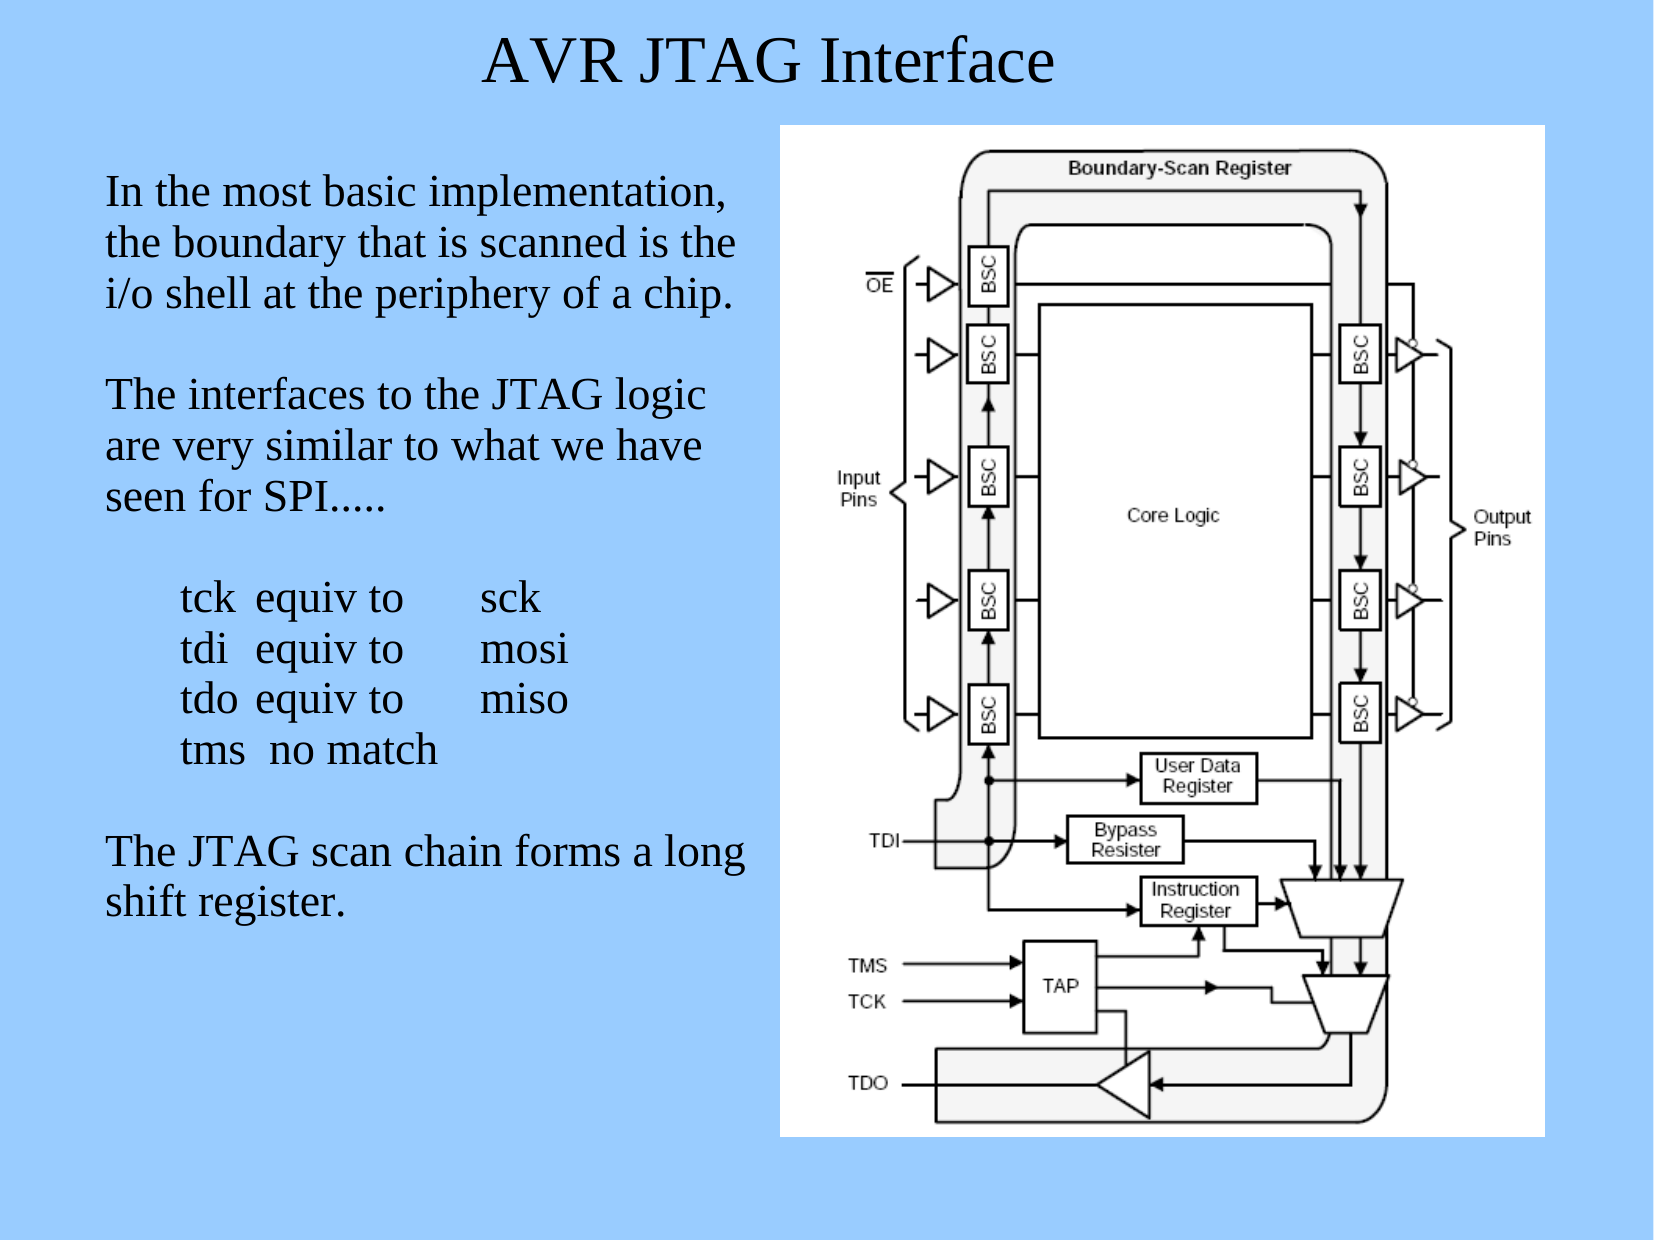

AVR JTAG Interface
In the most basic implementation,
the boundary that is scanned is the
i/o shell at the periphery of a chip.
The interfaces to the JTAG logic
are very similar to what we have
seen for SPI.....
	tck	equiv to		sck
	tdi	equiv to		mosi
	tdo	equiv to		miso
	tms no match
The JTAG scan chain forms a long
shift register.